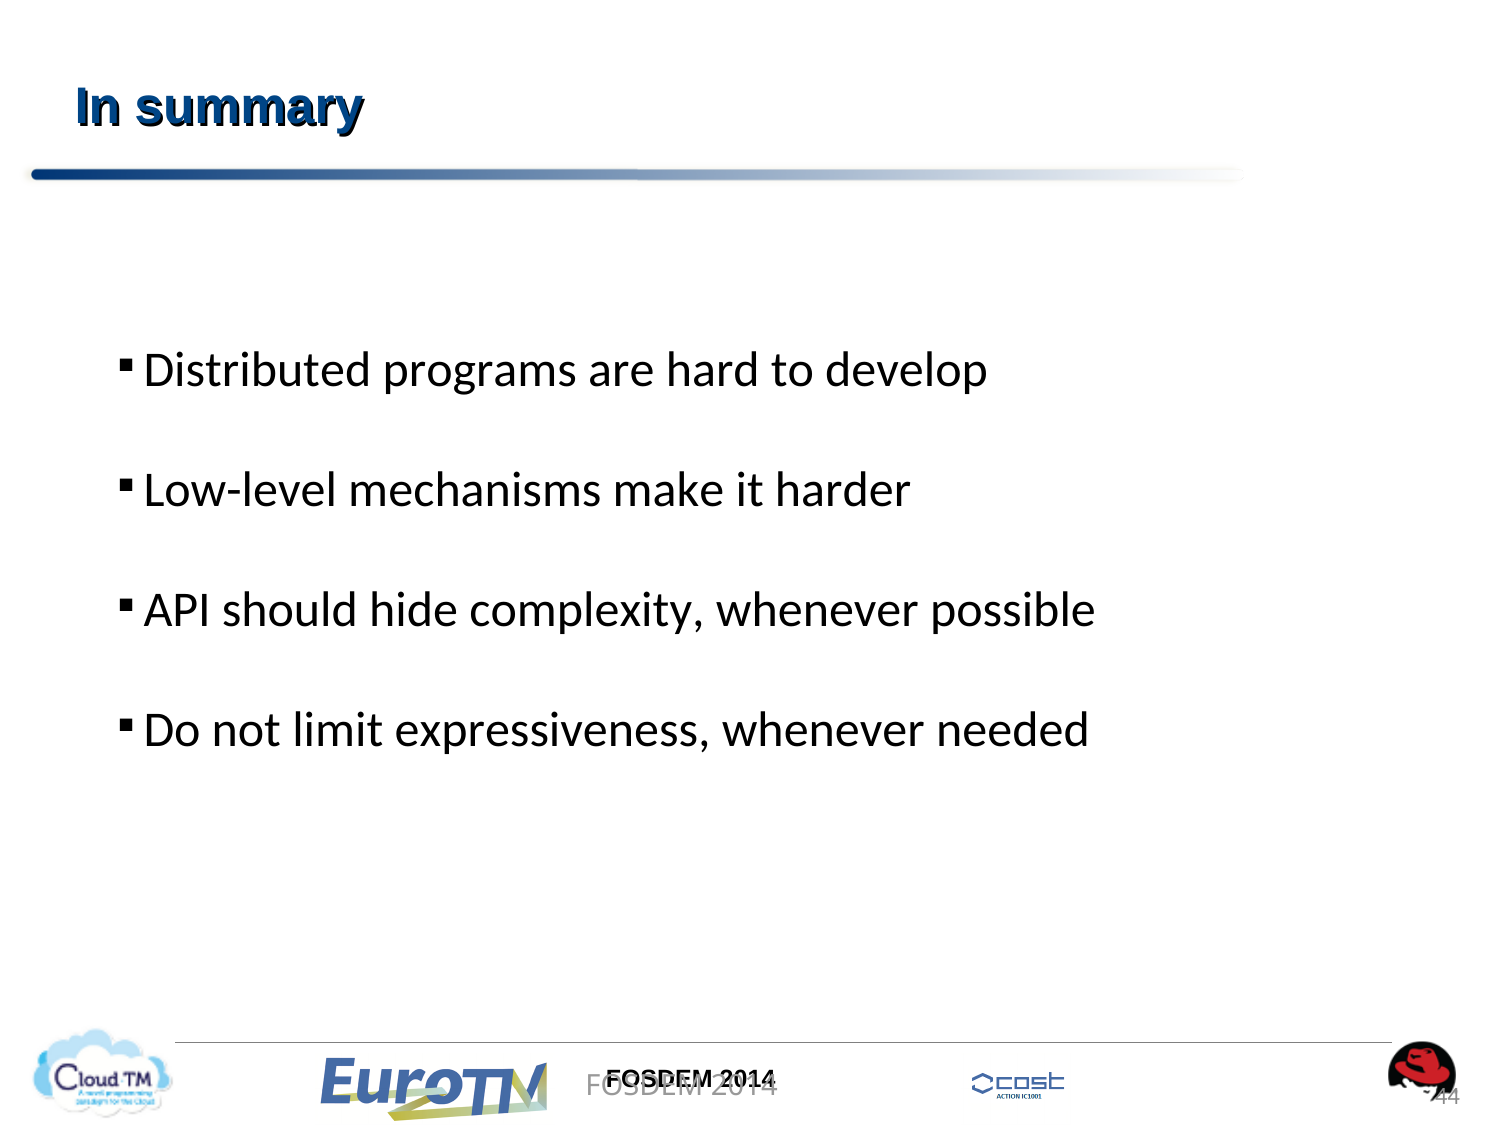

# In summary
 Distributed programs are hard to develop
 Low-level mechanisms make it harder
 API should hide complexity, whenever possible
 Do not limit expressiveness, whenever needed
FOSDEM 2014